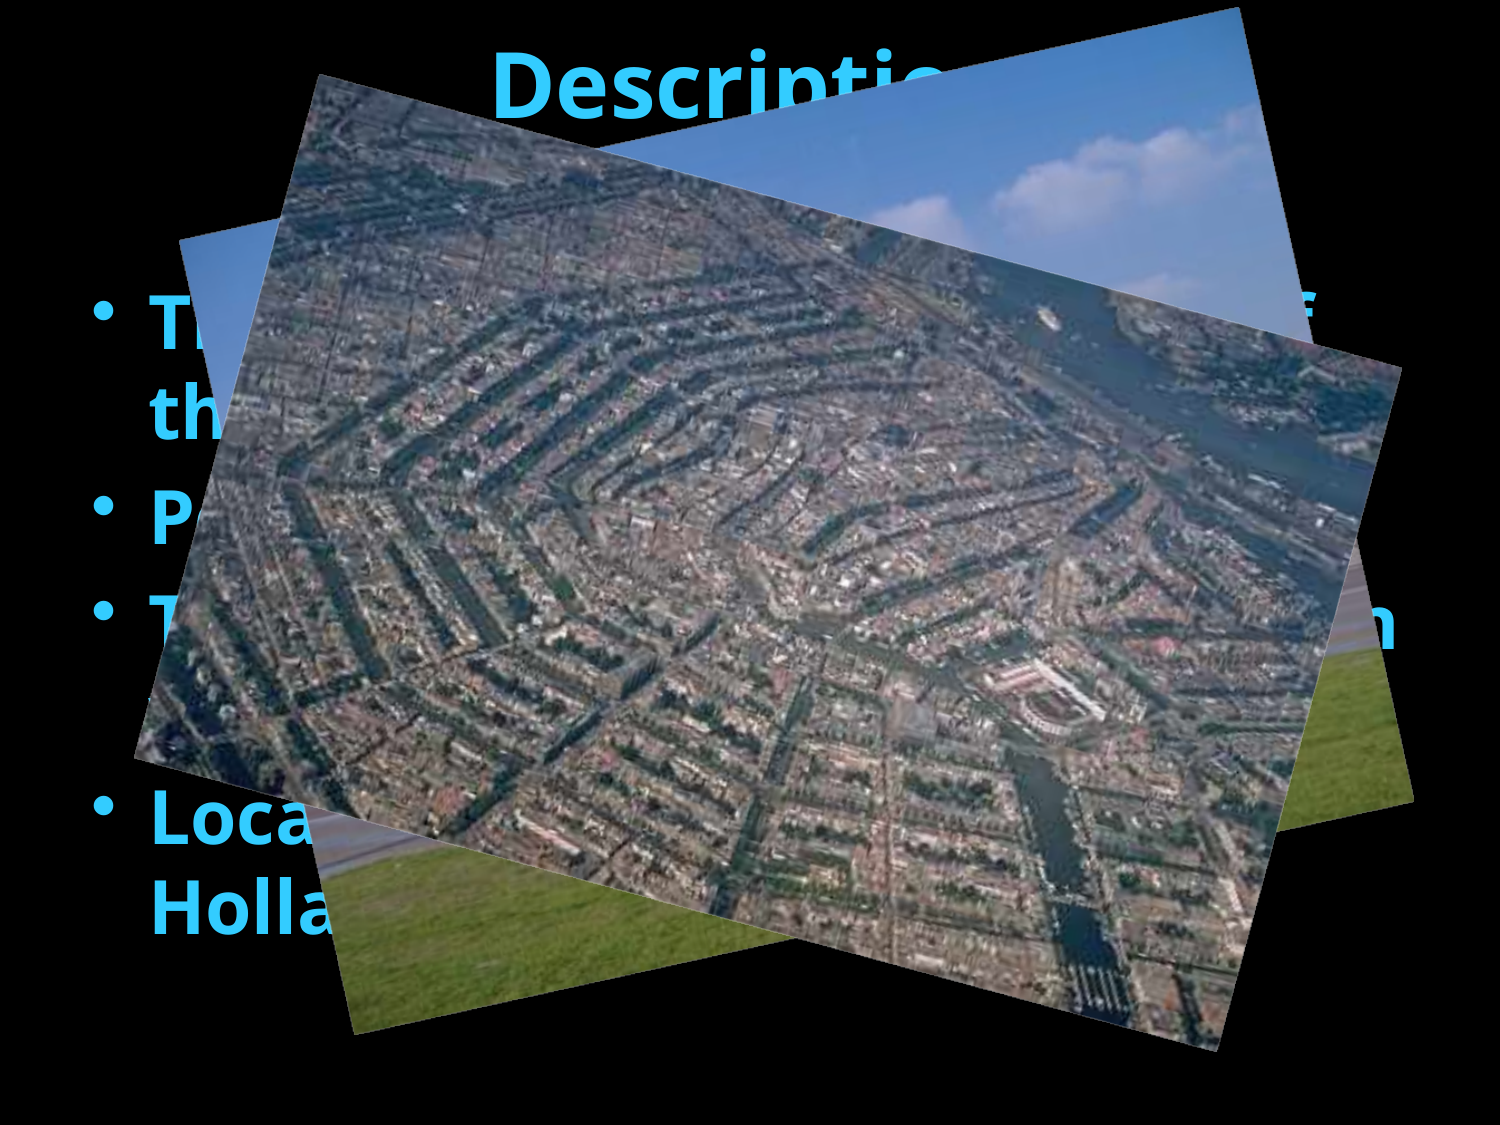

# Description
The capital & the largest city of the Netherlands
Population ---> 800,000
The most visited city – 3,5 milion visitors a year
Location – province of North Holland